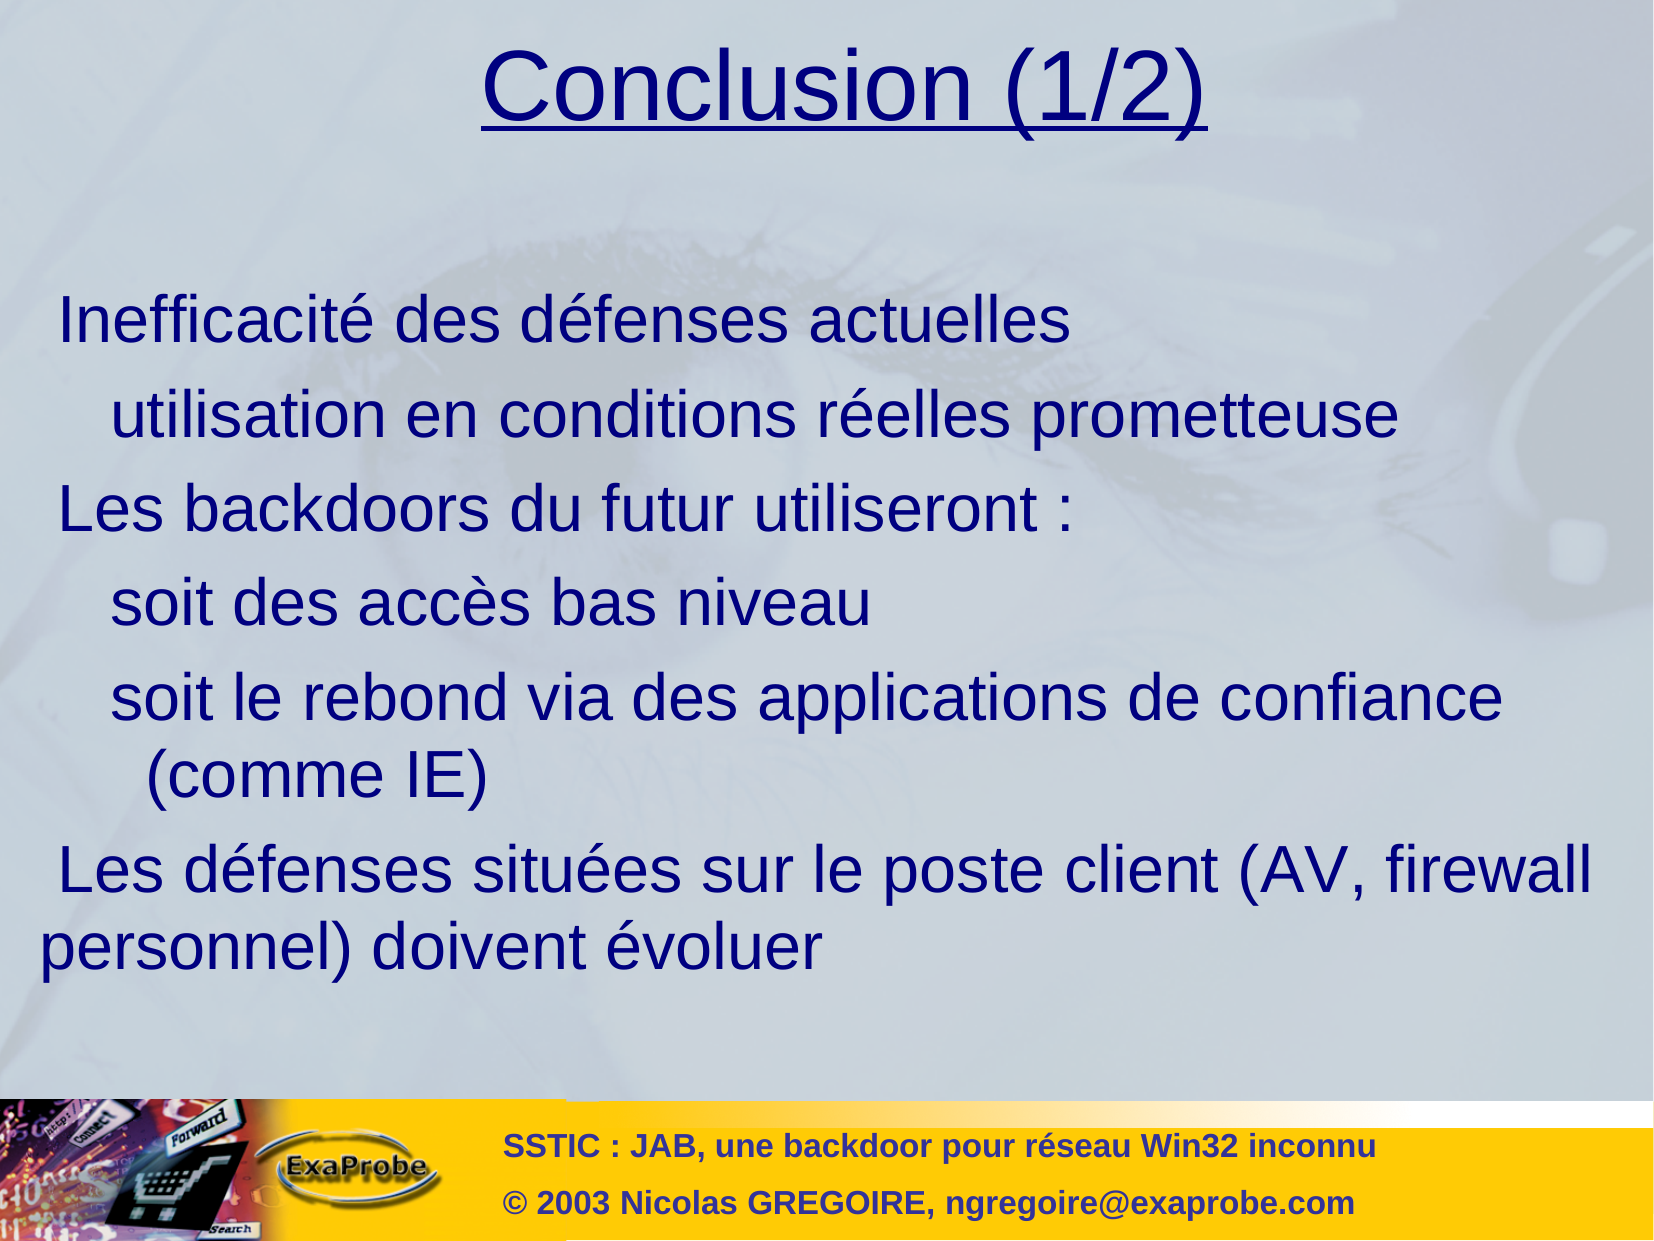

# Conclusion (1/2)
 Inefficacité des défenses actuelles
utilisation en conditions réelles prometteuse
 Les backdoors du futur utiliseront :
soit des accès bas niveau
soit le rebond via des applications de confiance (comme IE)
 Les défenses situées sur le poste client (AV, firewall personnel) doivent évoluer